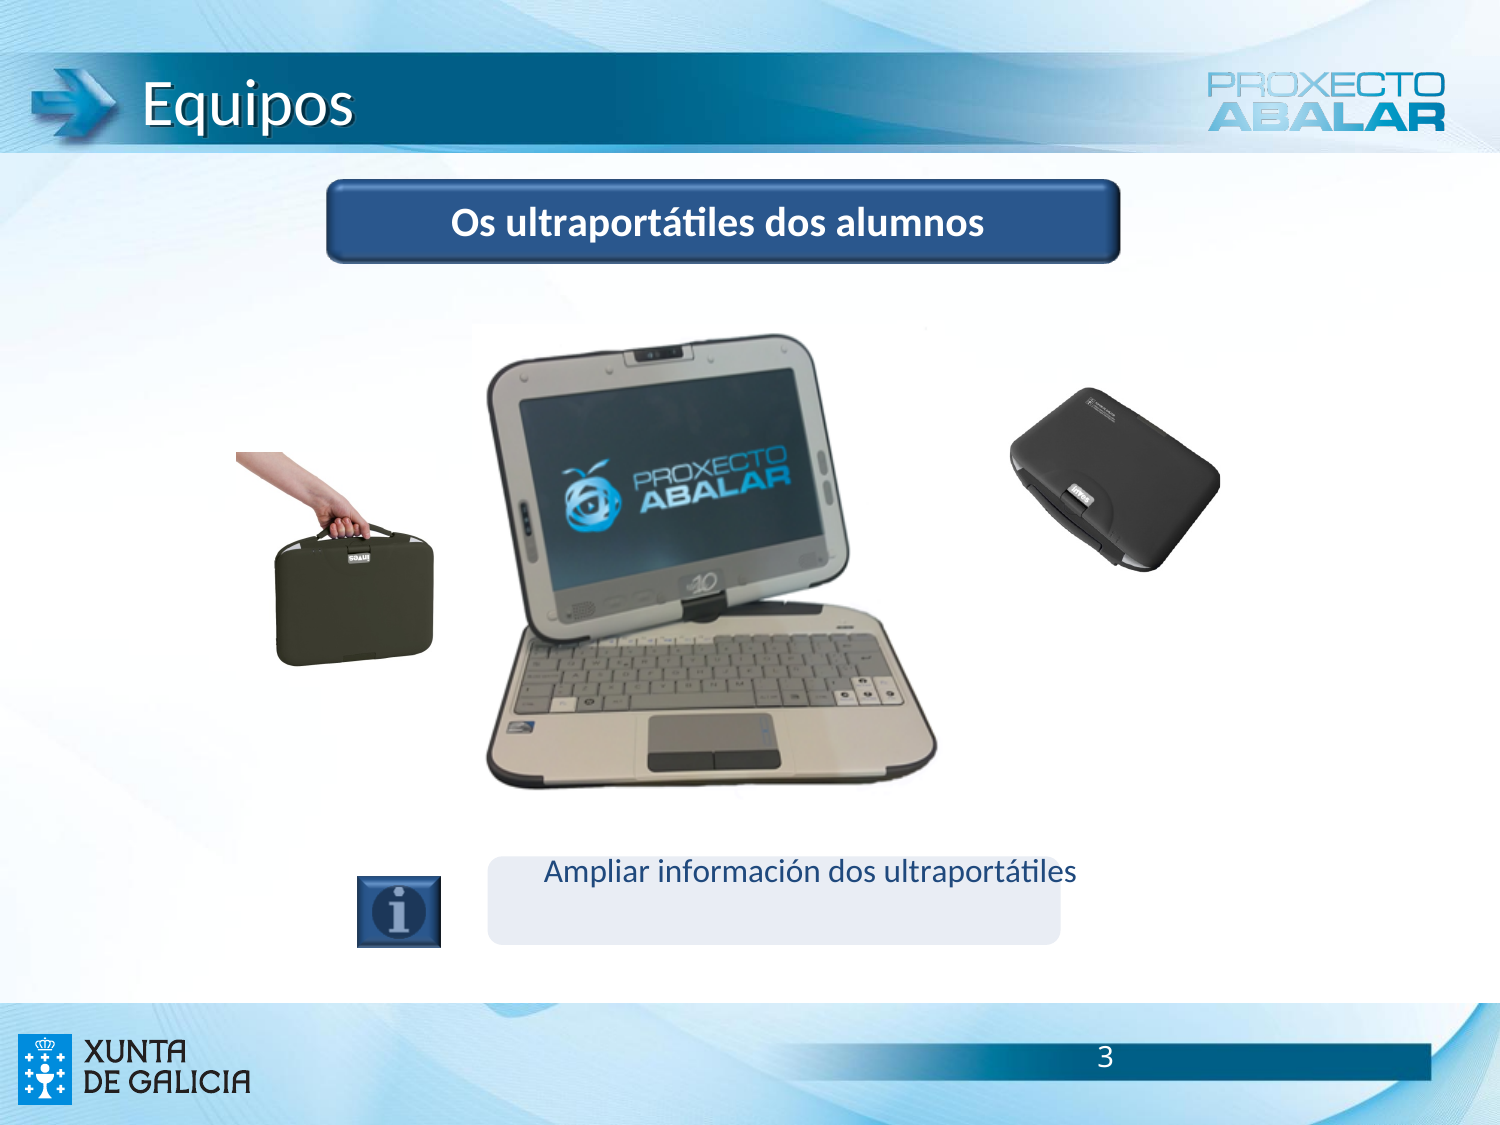

Equipos
Os ultraportátiles dos alumnos
Ampliar información dos ultraportátiles